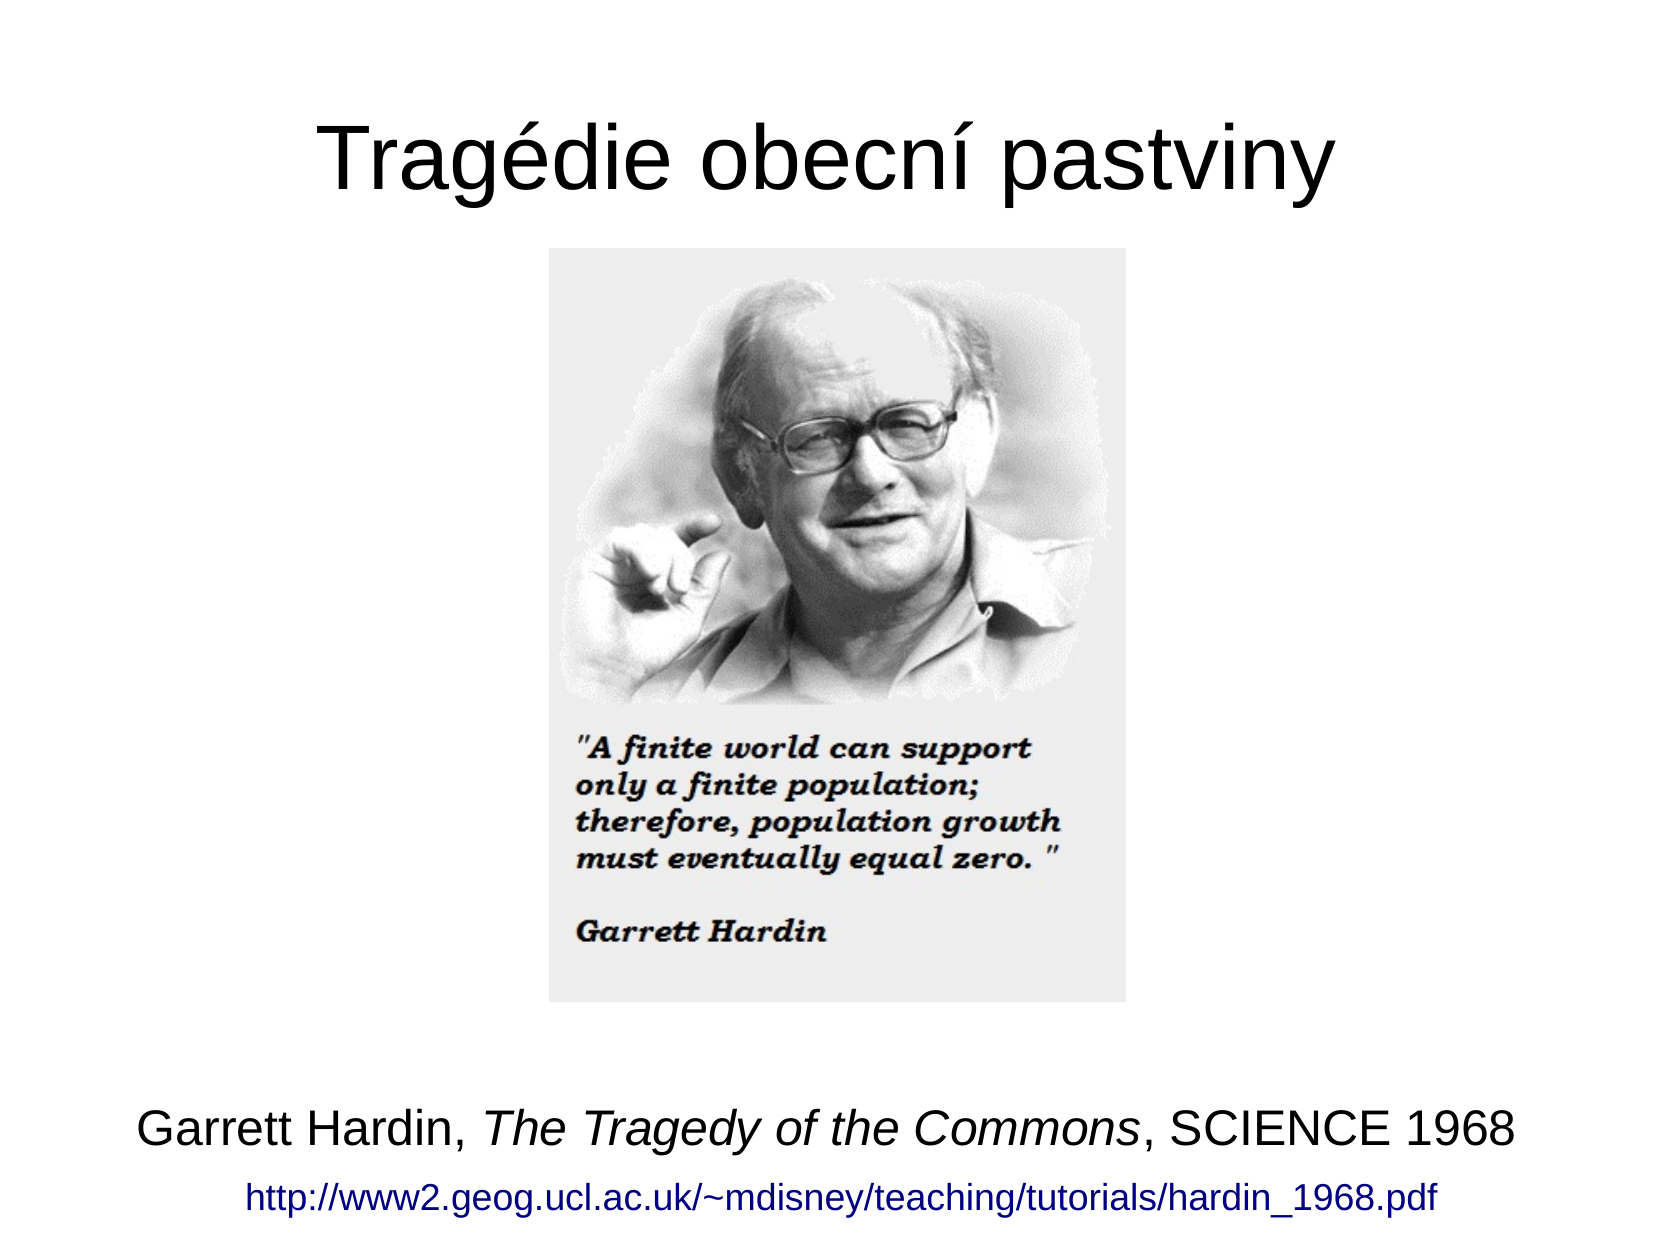

# Tragédie obecní pastviny
Garrett Hardin, The Tragedy of the Commons, SCIENCE 1968
http://www2.geog.ucl.ac.uk/~mdisney/teaching/tutorials/hardin_1968.pdf